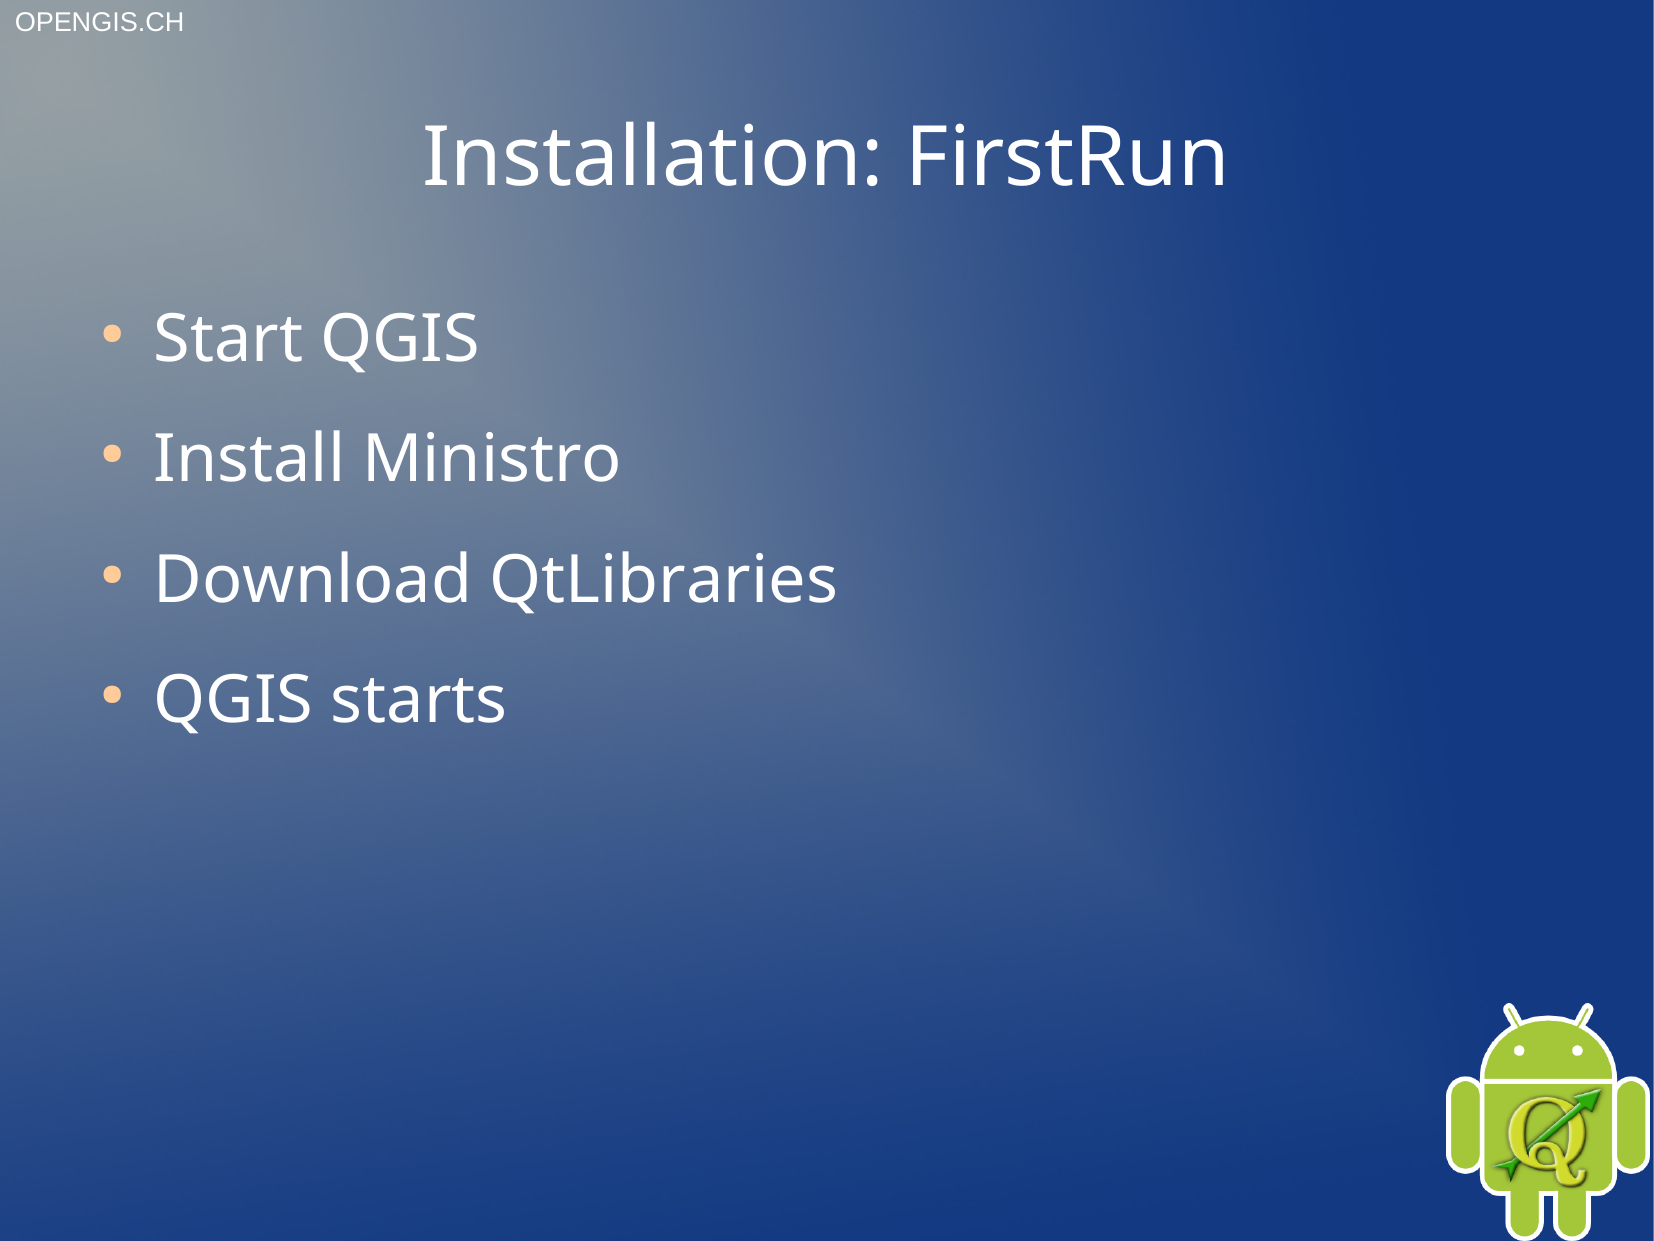

# Installation: FirstRun
Start QGIS
Install Ministro
Download QtLibraries
QGIS starts